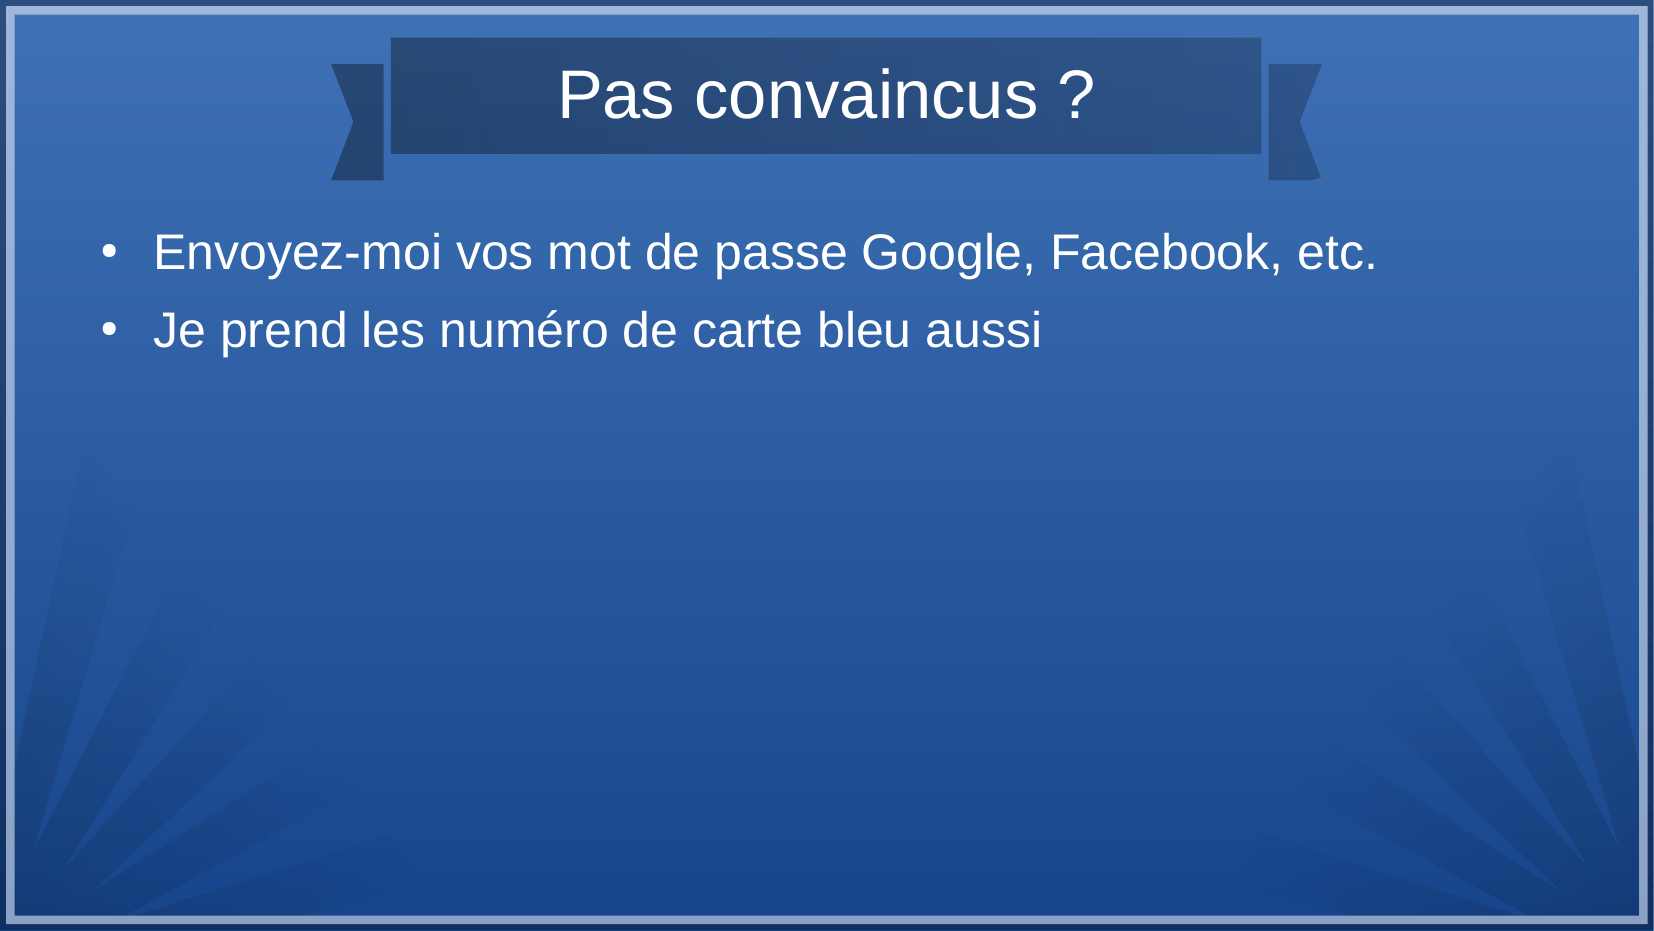

# Pas convaincus ?
Envoyez-moi vos mot de passe Google, Facebook, etc.
Je prend les numéro de carte bleu aussi